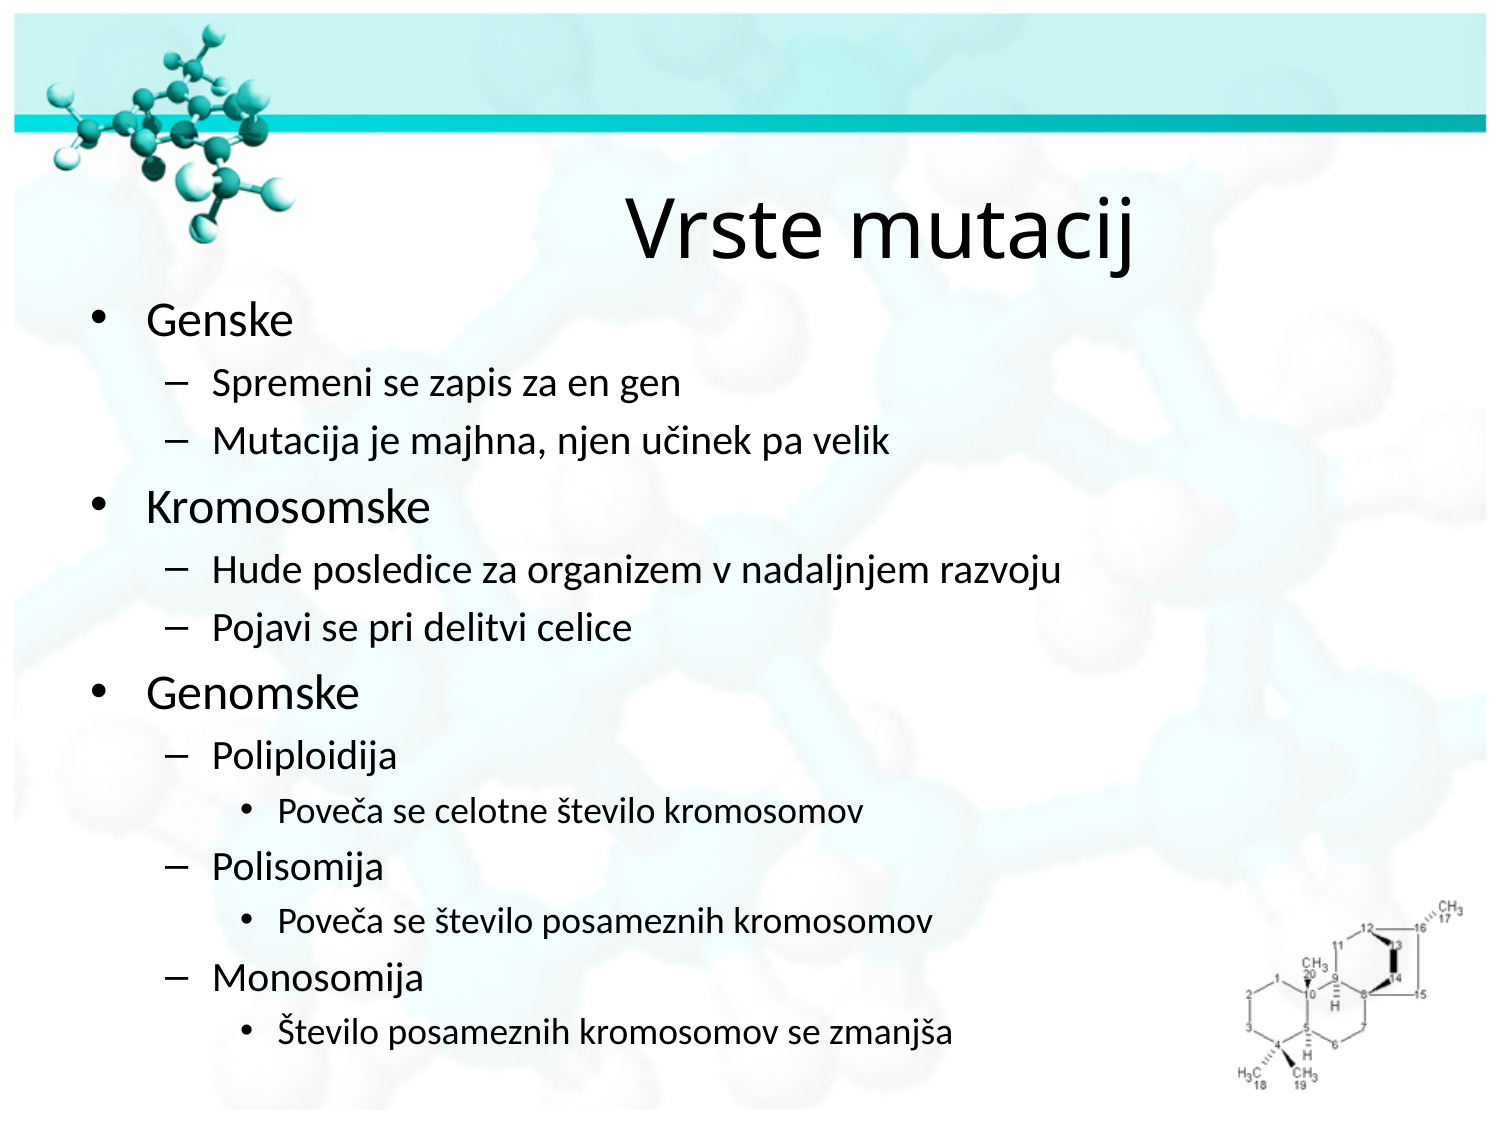

# Vrste mutacij
Genske
Spremeni se zapis za en gen
Mutacija je majhna, njen učinek pa velik
Kromosomske
Hude posledice za organizem v nadaljnjem razvoju
Pojavi se pri delitvi celice
Genomske
Poliploidija
Poveča se celotne število kromosomov
Polisomija
Poveča se število posameznih kromosomov
Monosomija
Število posameznih kromosomov se zmanjša
-